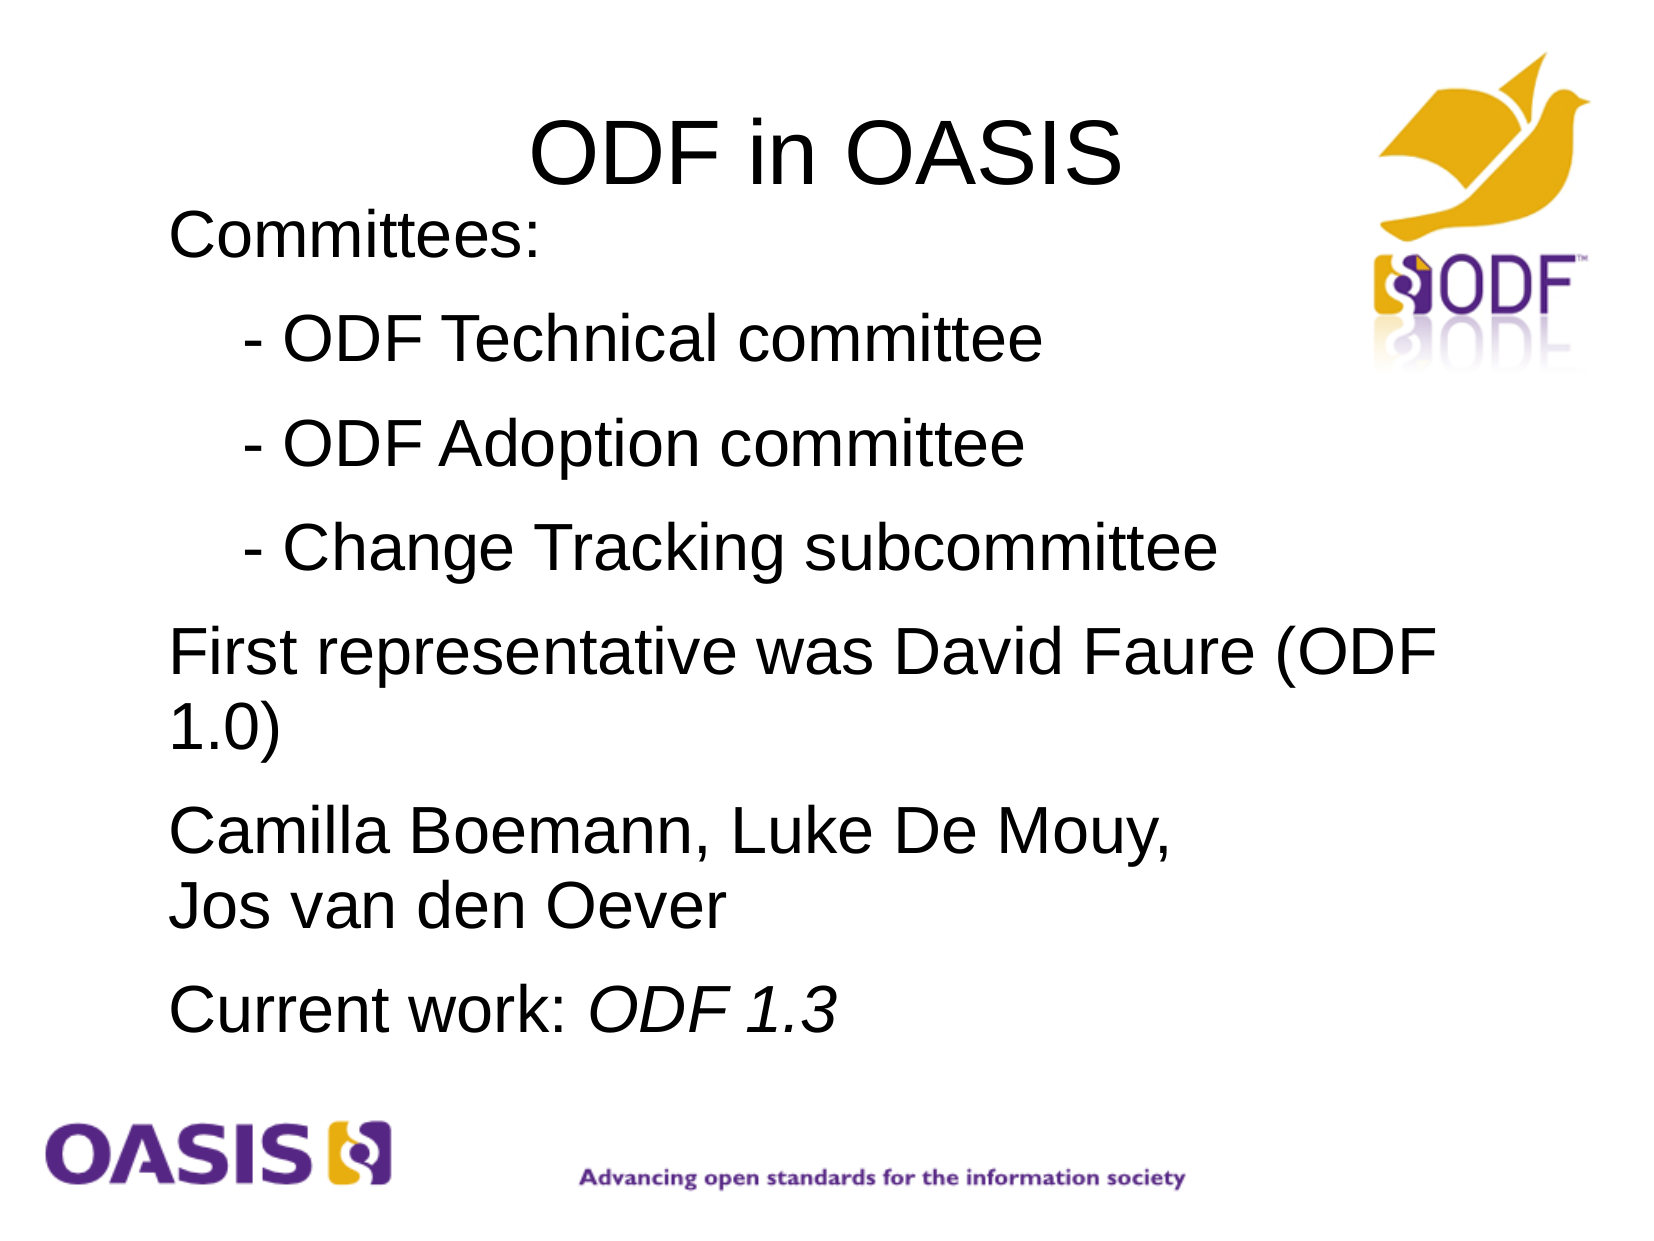

ODF in OASIS
Committees:
 - ODF Technical committee
 - ODF Adoption committee
 - Change Tracking subcommittee
First representative was David Faure (ODF 1.0)
Camilla Boemann, Luke De Mouy, Jos van den Oever
Current work: ODF 1.3